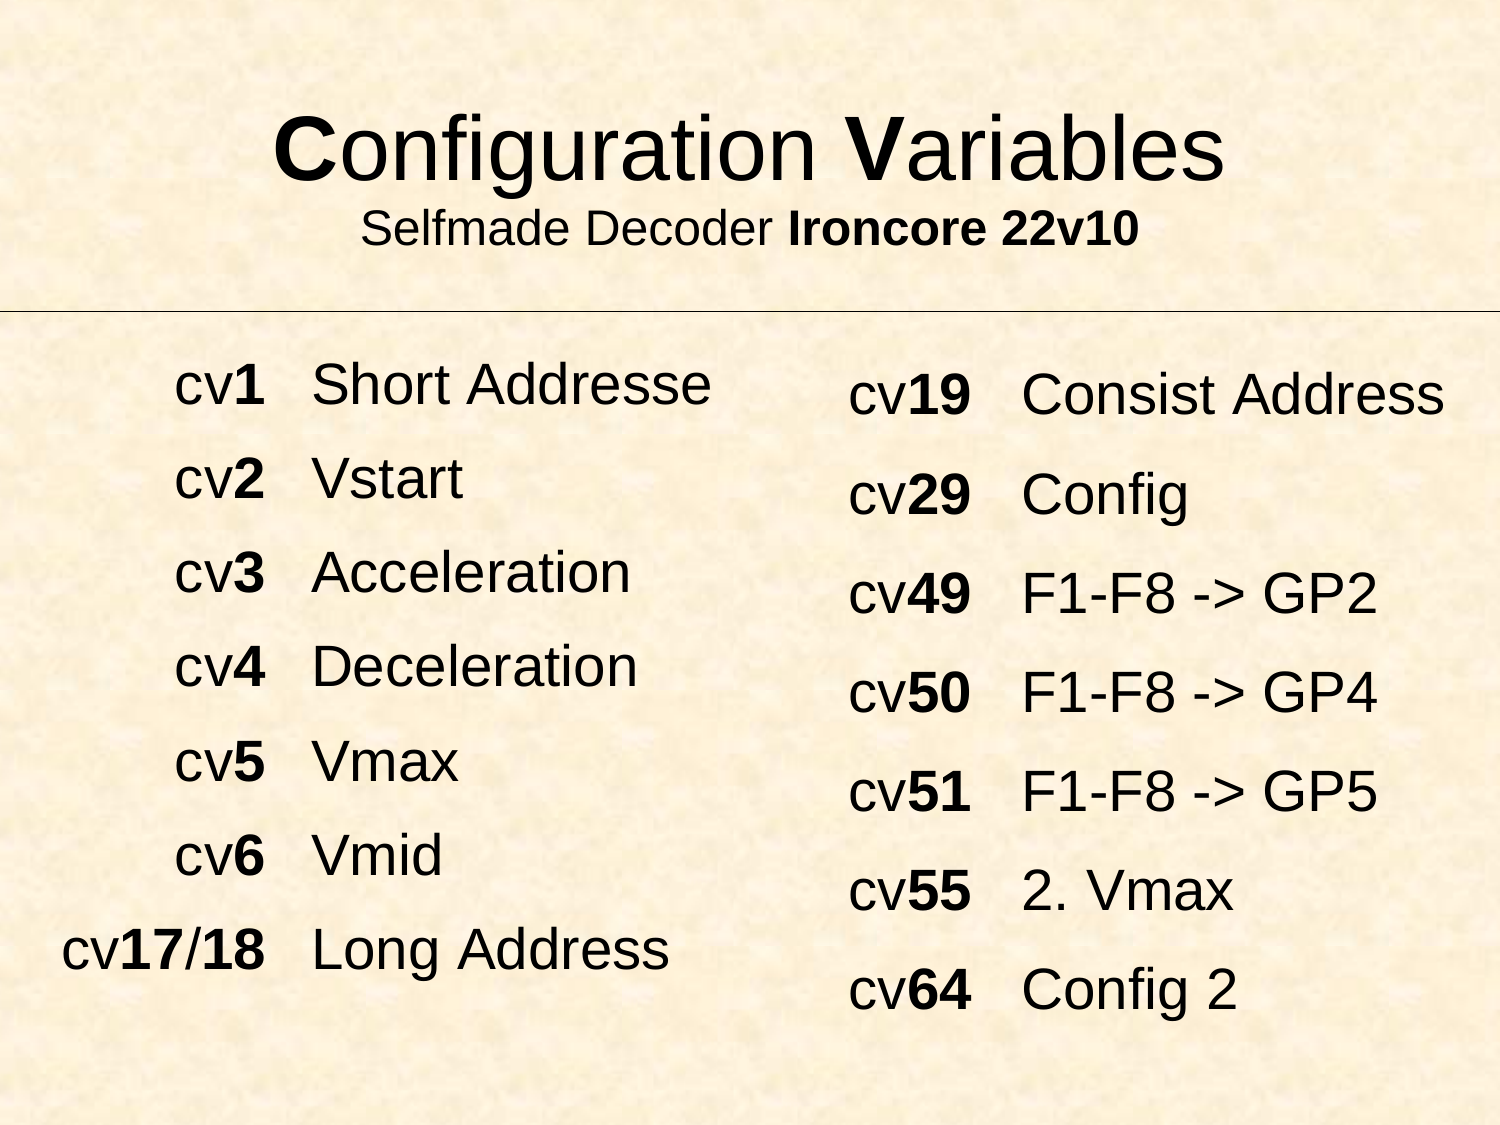

# Configuration Variables Selfmade Decoder Ironcore 22v10
 cv1 	Short Addresse
 cv2 	Vstart
 cv3 	Acceleration
 cv4 	Deceleration
 cv5 	Vmax
 cv6 	Vmid
cv17/18	Long Address
cv19	Consist Address
cv29	Config
cv49 	F1-F8 -> GP2
cv50 	F1-F8 -> GP4
cv51	F1-F8 -> GP5
cv55	2. Vmax
cv64 	Config 2